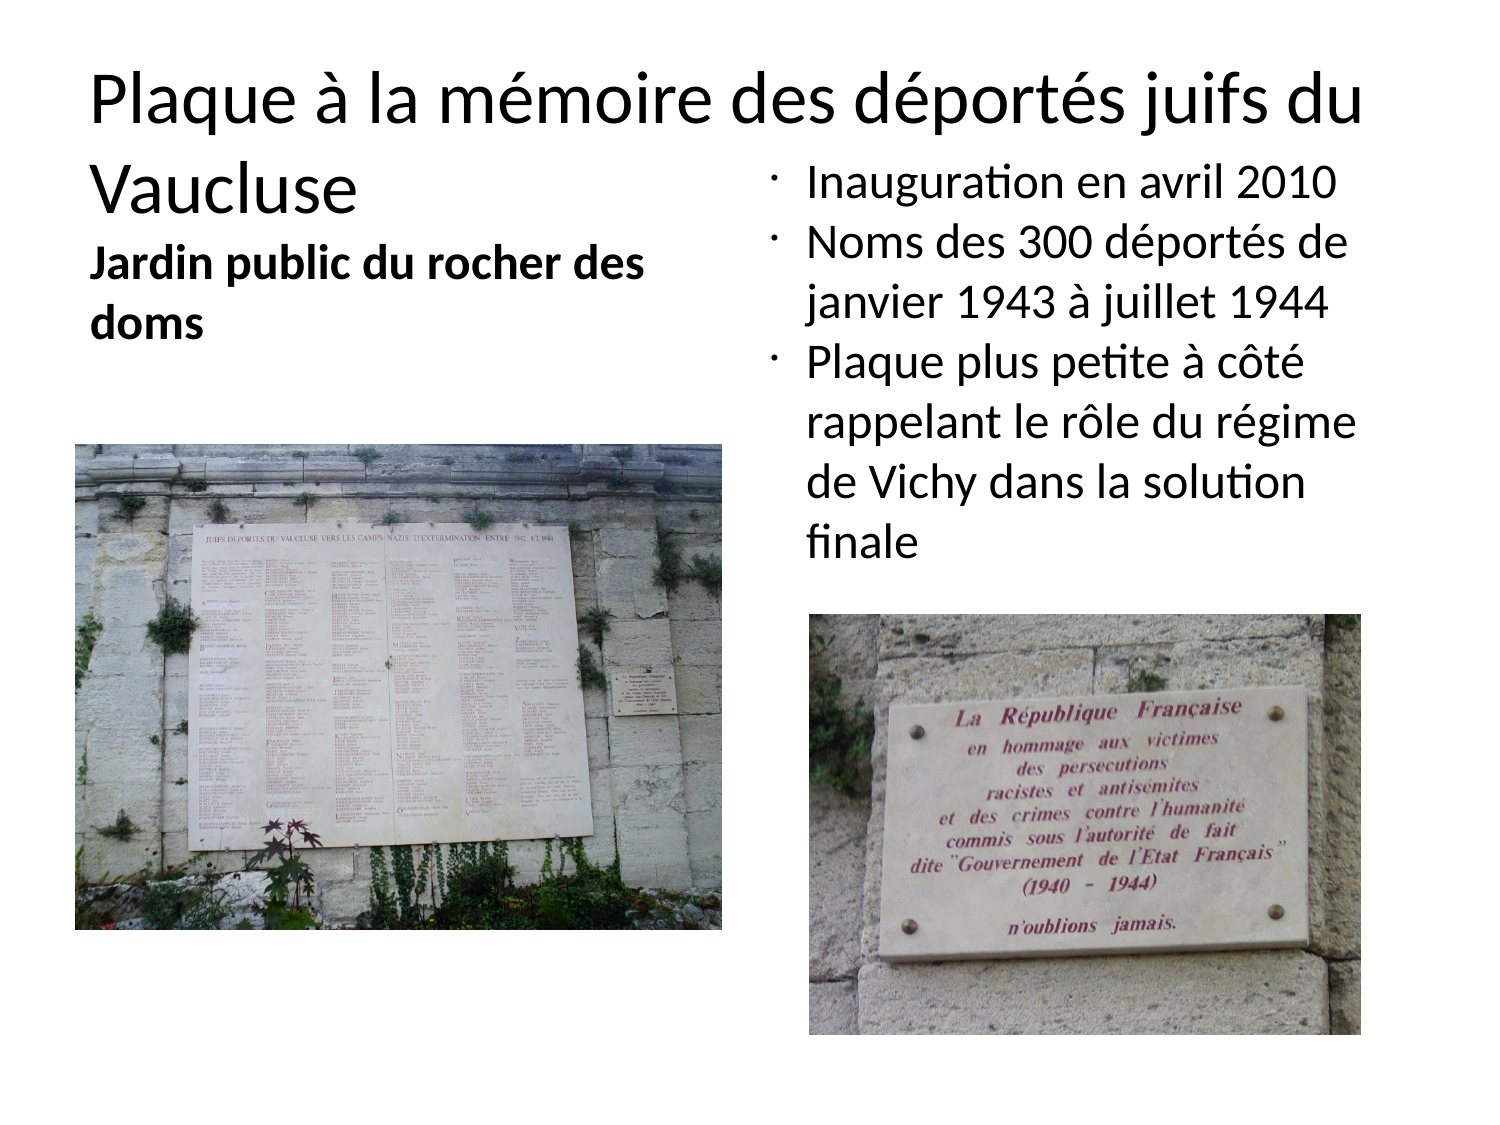

Inauguration en avril 2010
Noms des 300 déportés de janvier 1943 à juillet 1944
Plaque plus petite à côté rappelant le rôle du régime de Vichy dans la solution finale
Plaque à la mémoire des déportés juifs du Vaucluse
Jardin public du rocher des doms